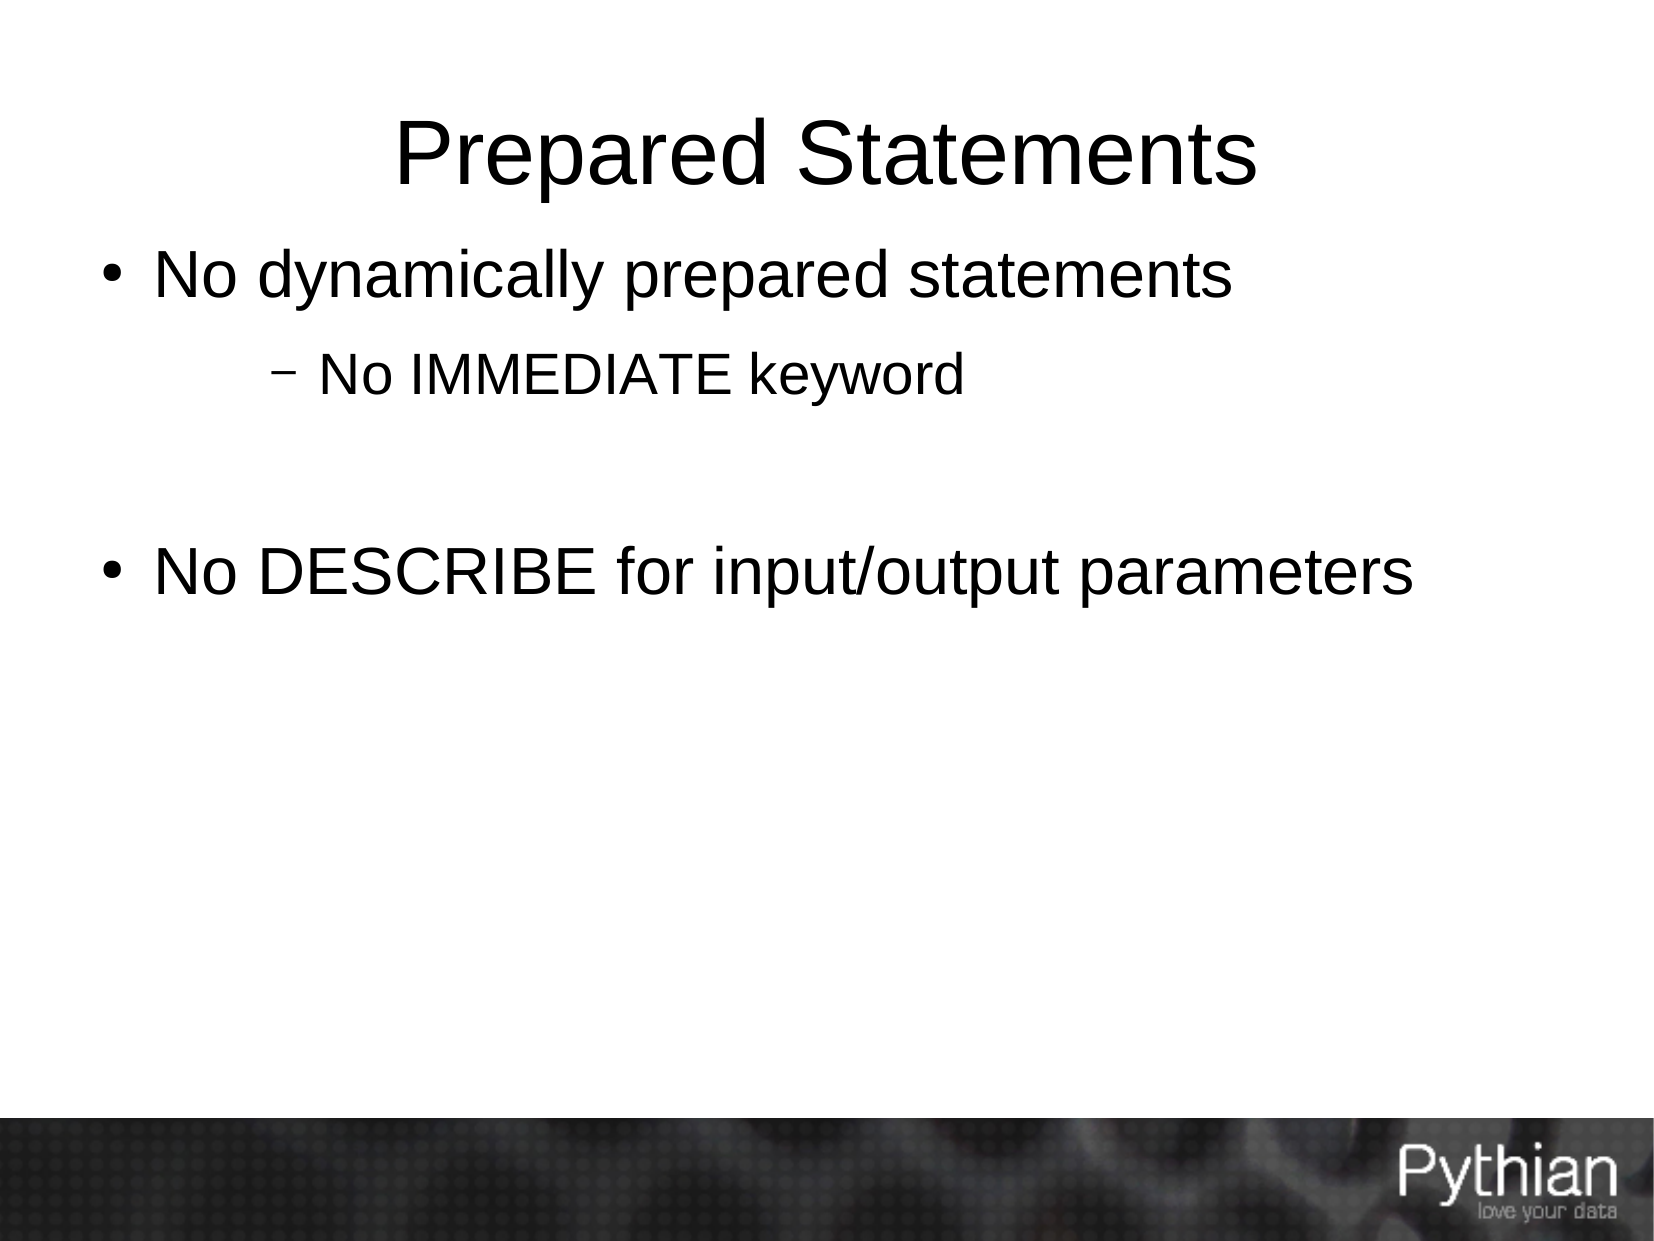

# Prepared Statements
No dynamically prepared statements
No IMMEDIATE keyword
No DESCRIBE for input/output parameters